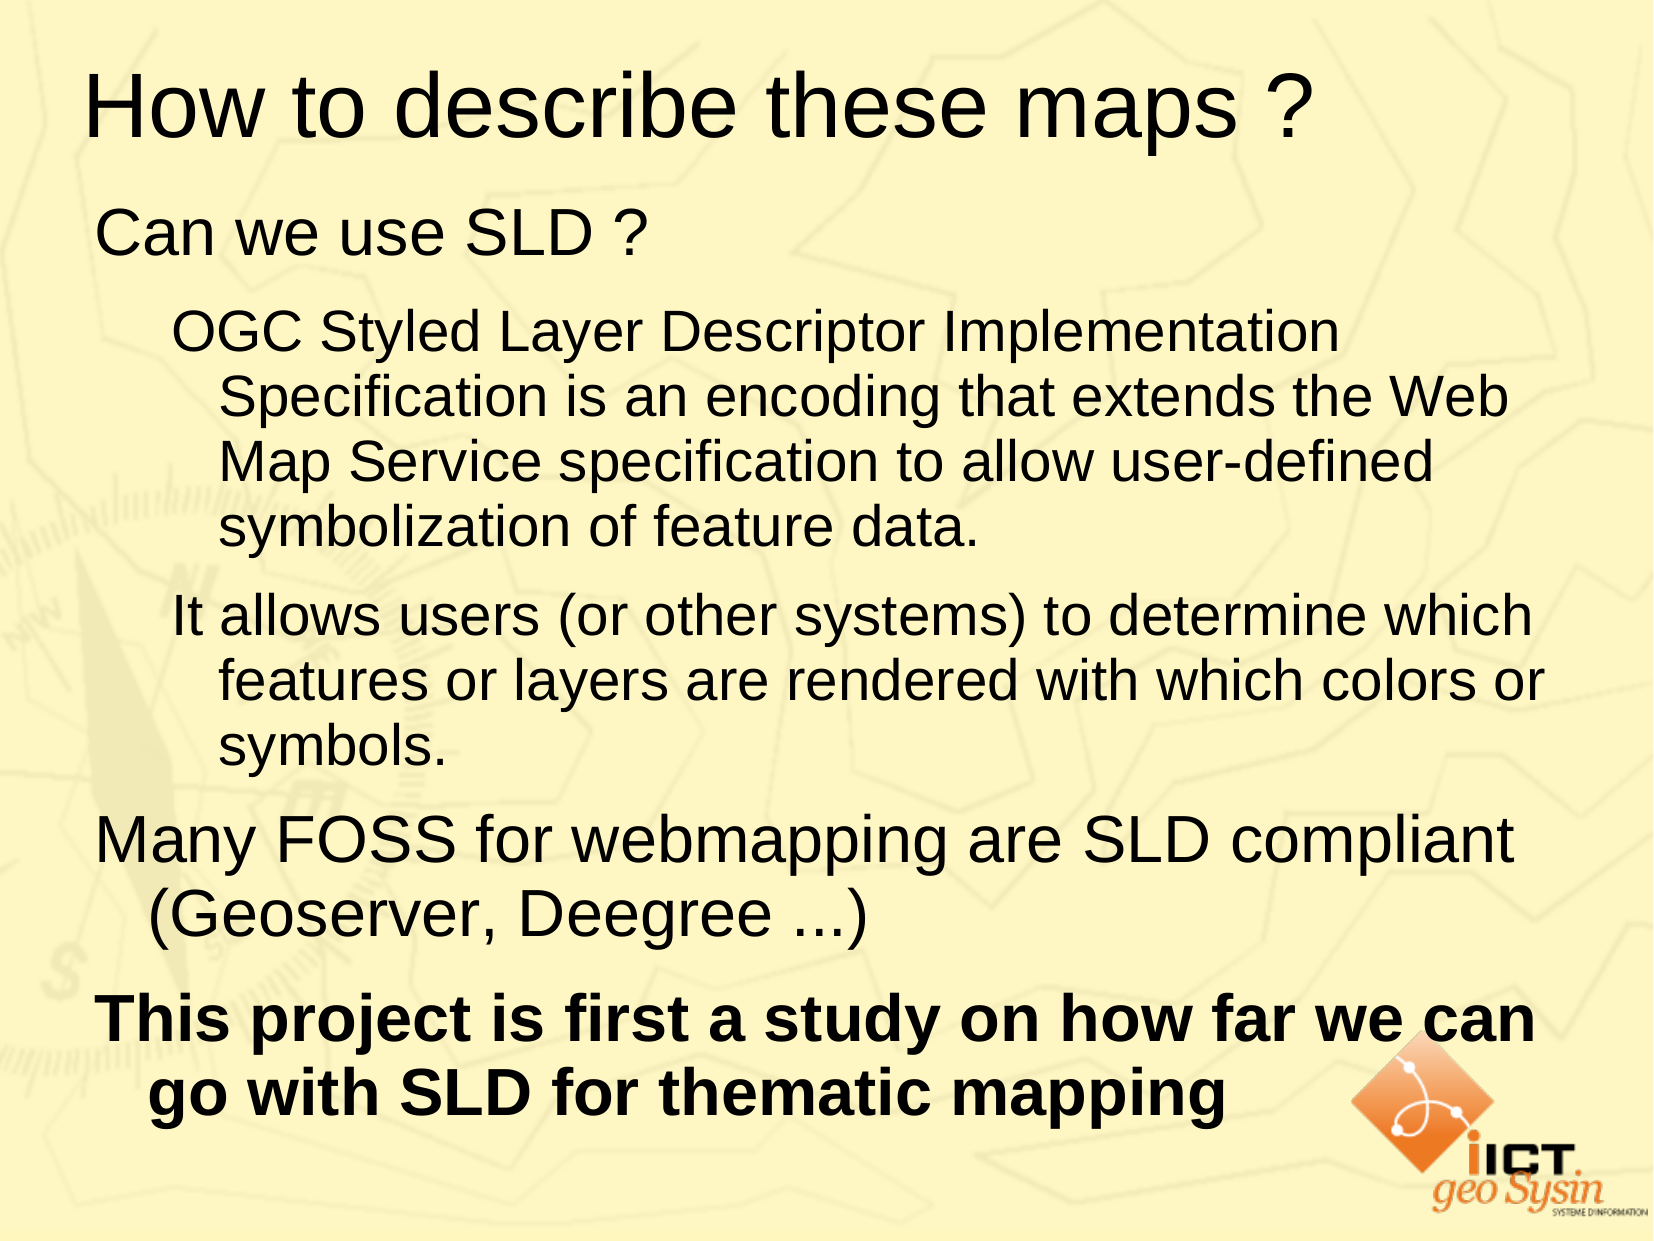

# How to describe these maps ?
Can we use SLD ?
OGC Styled Layer Descriptor Implementation Specification is an encoding that extends the Web Map Service specification to allow user-defined symbolization of feature data.
It allows users (or other systems) to determine which features or layers are rendered with which colors or symbols.
Many FOSS for webmapping are SLD compliant (Geoserver, Deegree ...)
This project is first a study on how far we can go with SLD for thematic mapping